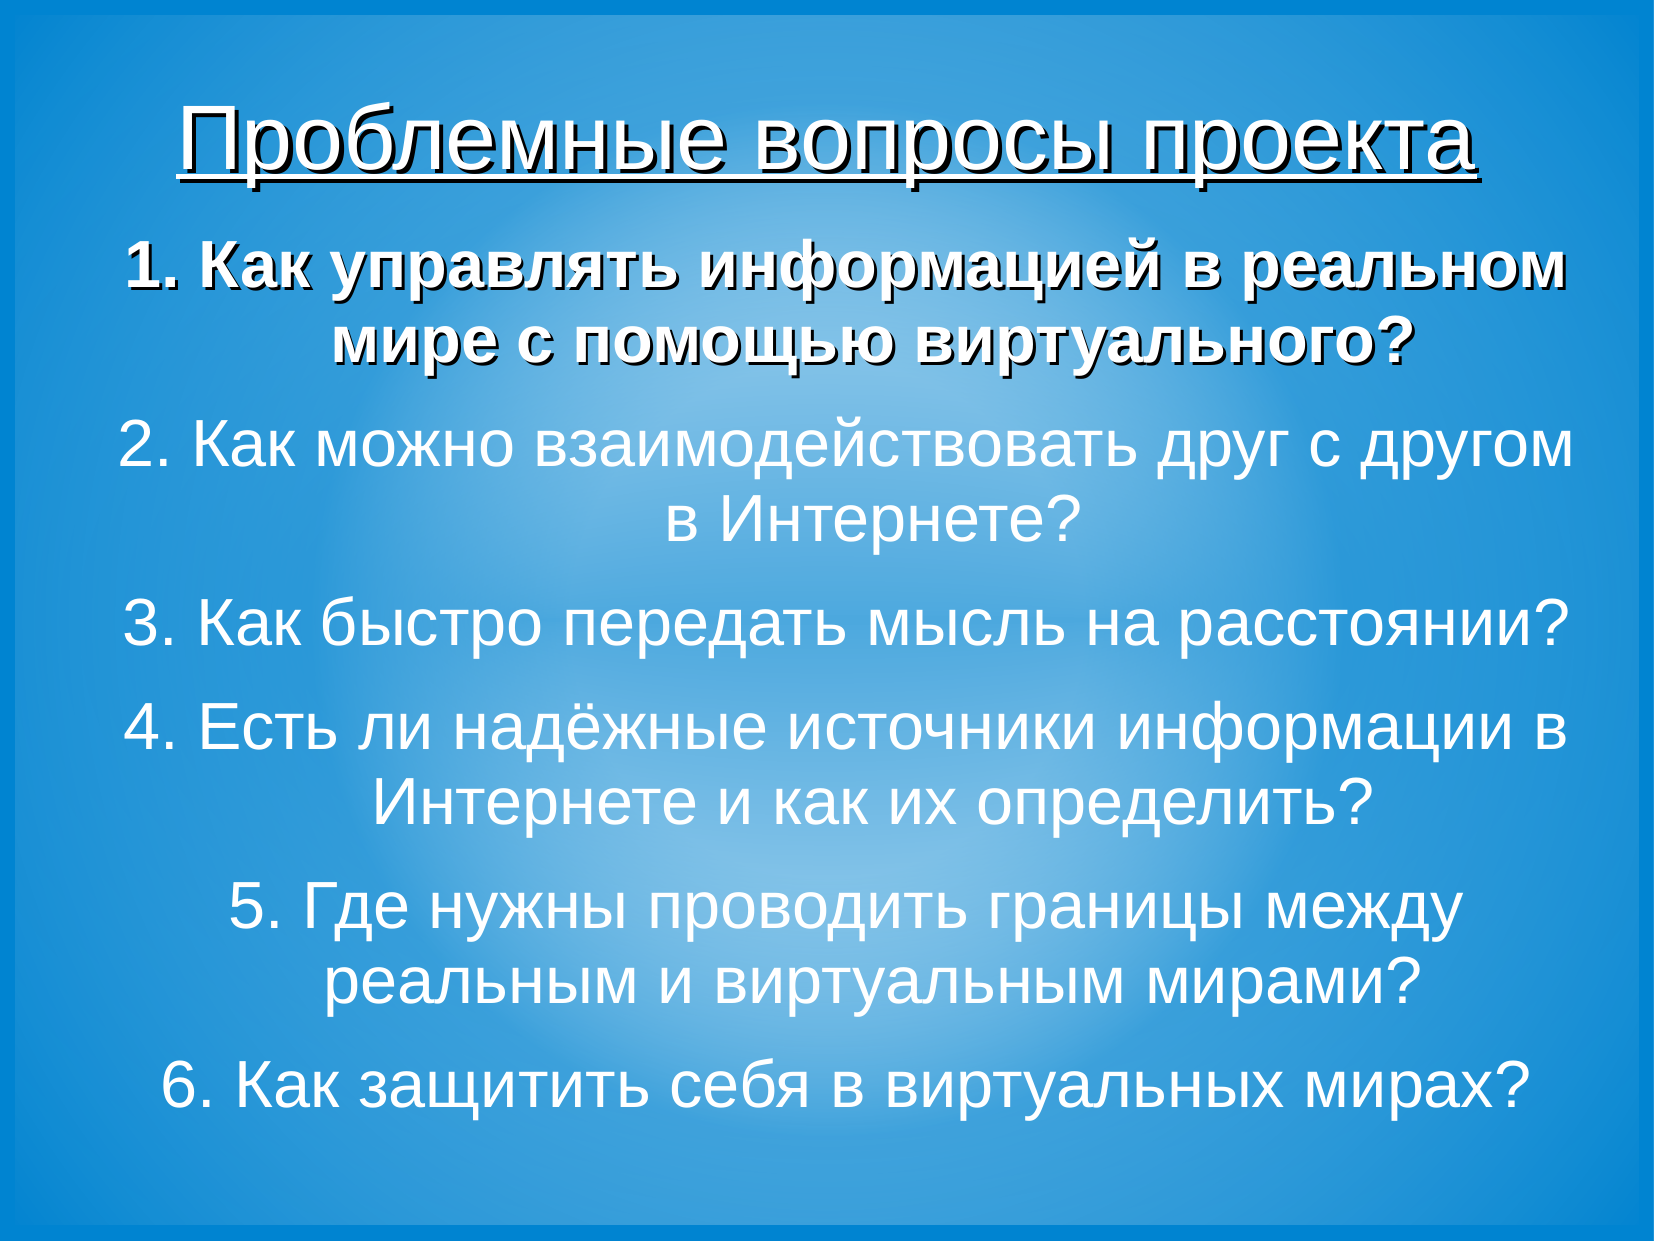

# Проблемные вопросы проекта
 Как управлять информацией в реальном мире с помощью виртуального?
 Как можно взаимодействовать друг с другом в Интернете?
 Как быстро передать мысль на расстоянии?
 Есть ли надёжные источники информации в Интернете и как их определить?
 Где нужны проводить границы между реальным и виртуальным мирами?
 Как защитить себя в виртуальных мирах?